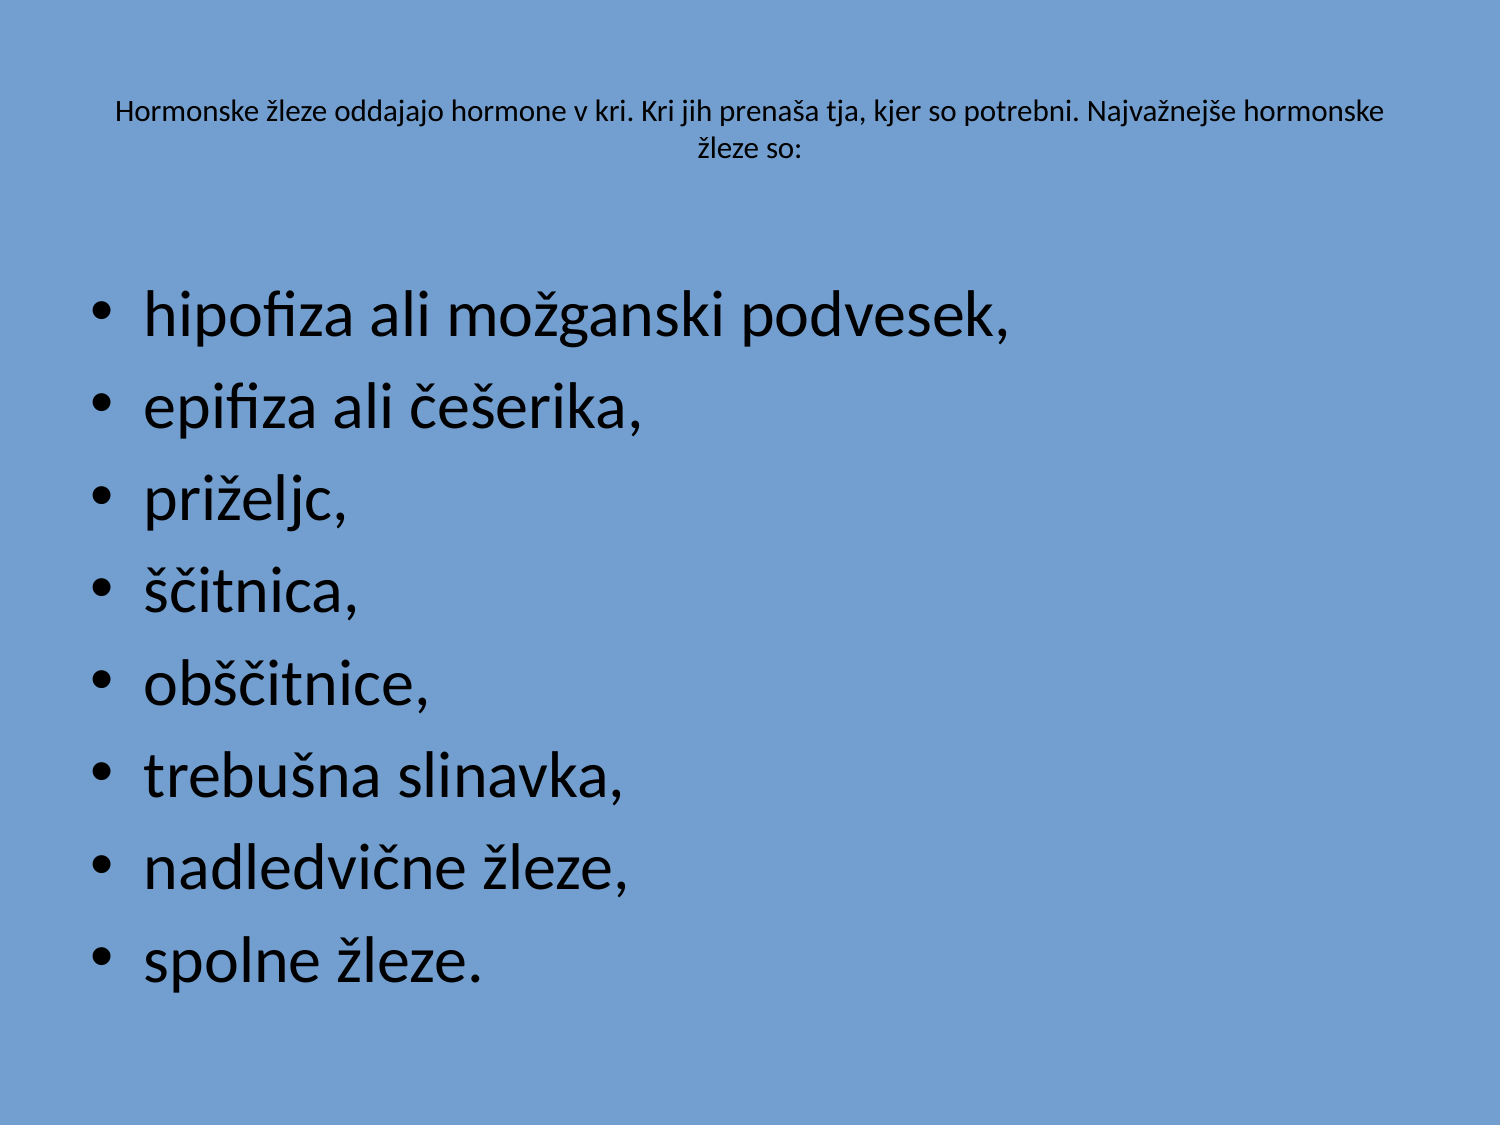

# Hormonske žleze oddajajo hormone v kri. Kri jih prenaša tja, kjer so potrebni. Najvažnejše hormonske žleze so:
hipofiza ali možganski podvesek,
epifiza ali češerika,
priželjc,
ščitnica,
obščitnice,
trebušna slinavka,
nadledvične žleze,
spolne žleze.